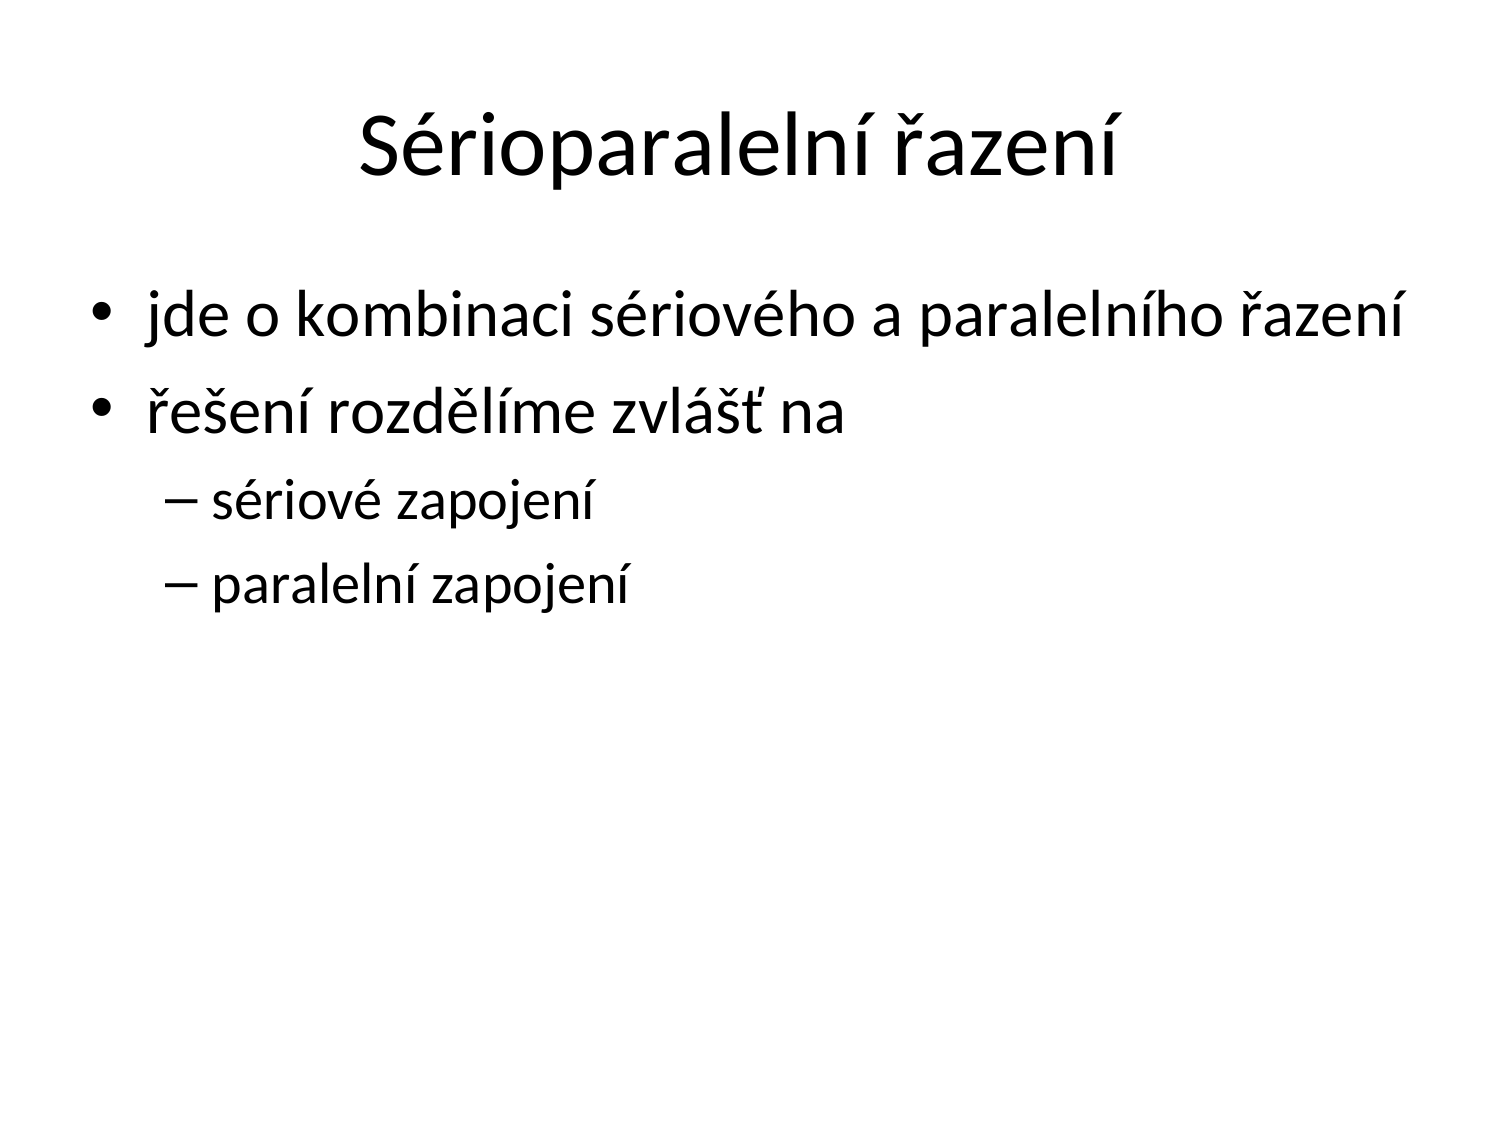

# Sérioparalelní řazení
jde o kombinaci sériového a paralelního řazení
řešení rozdělíme zvlášť na
sériové zapojení
paralelní zapojení